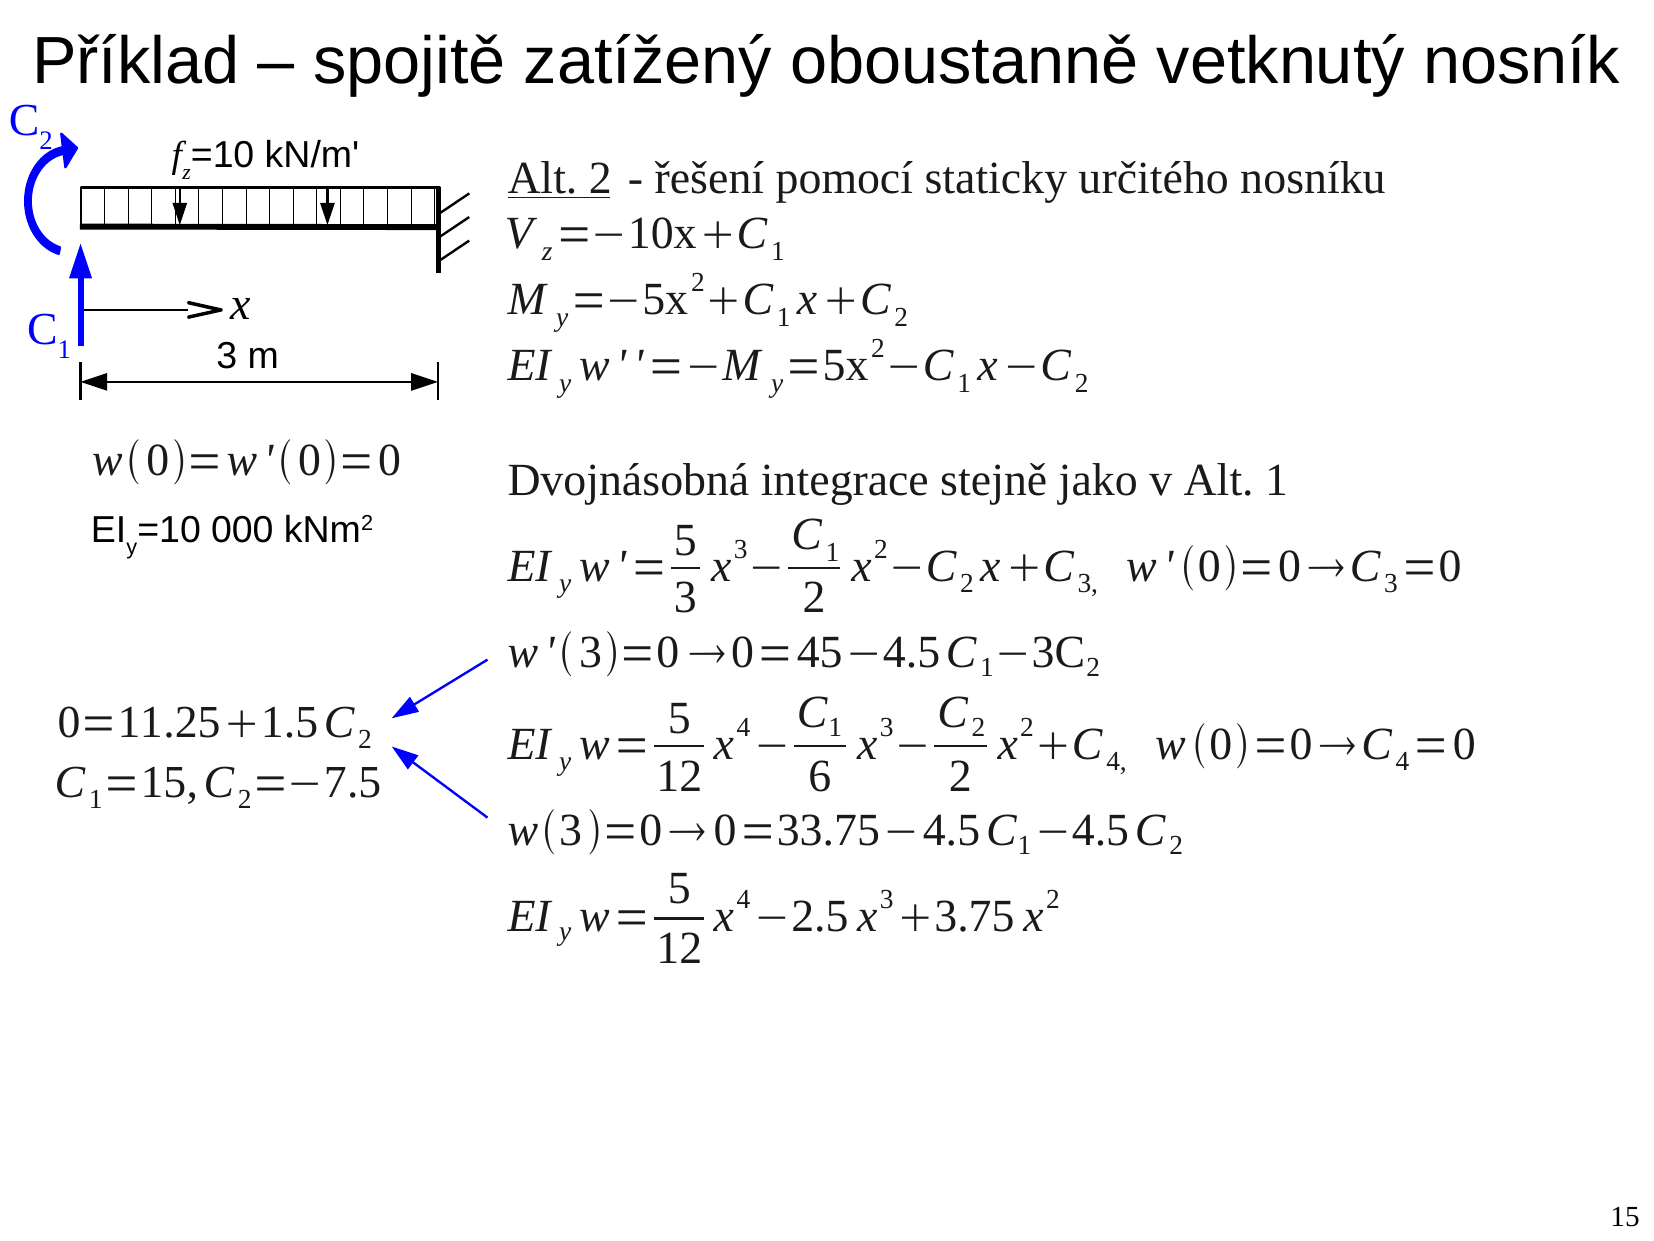

# Příklad – spojitě zatížený oboustanně vetknutý nosník
C2
fz=10 kN/m'
x
C1
3 m
EIy=10 000 kNm2
15